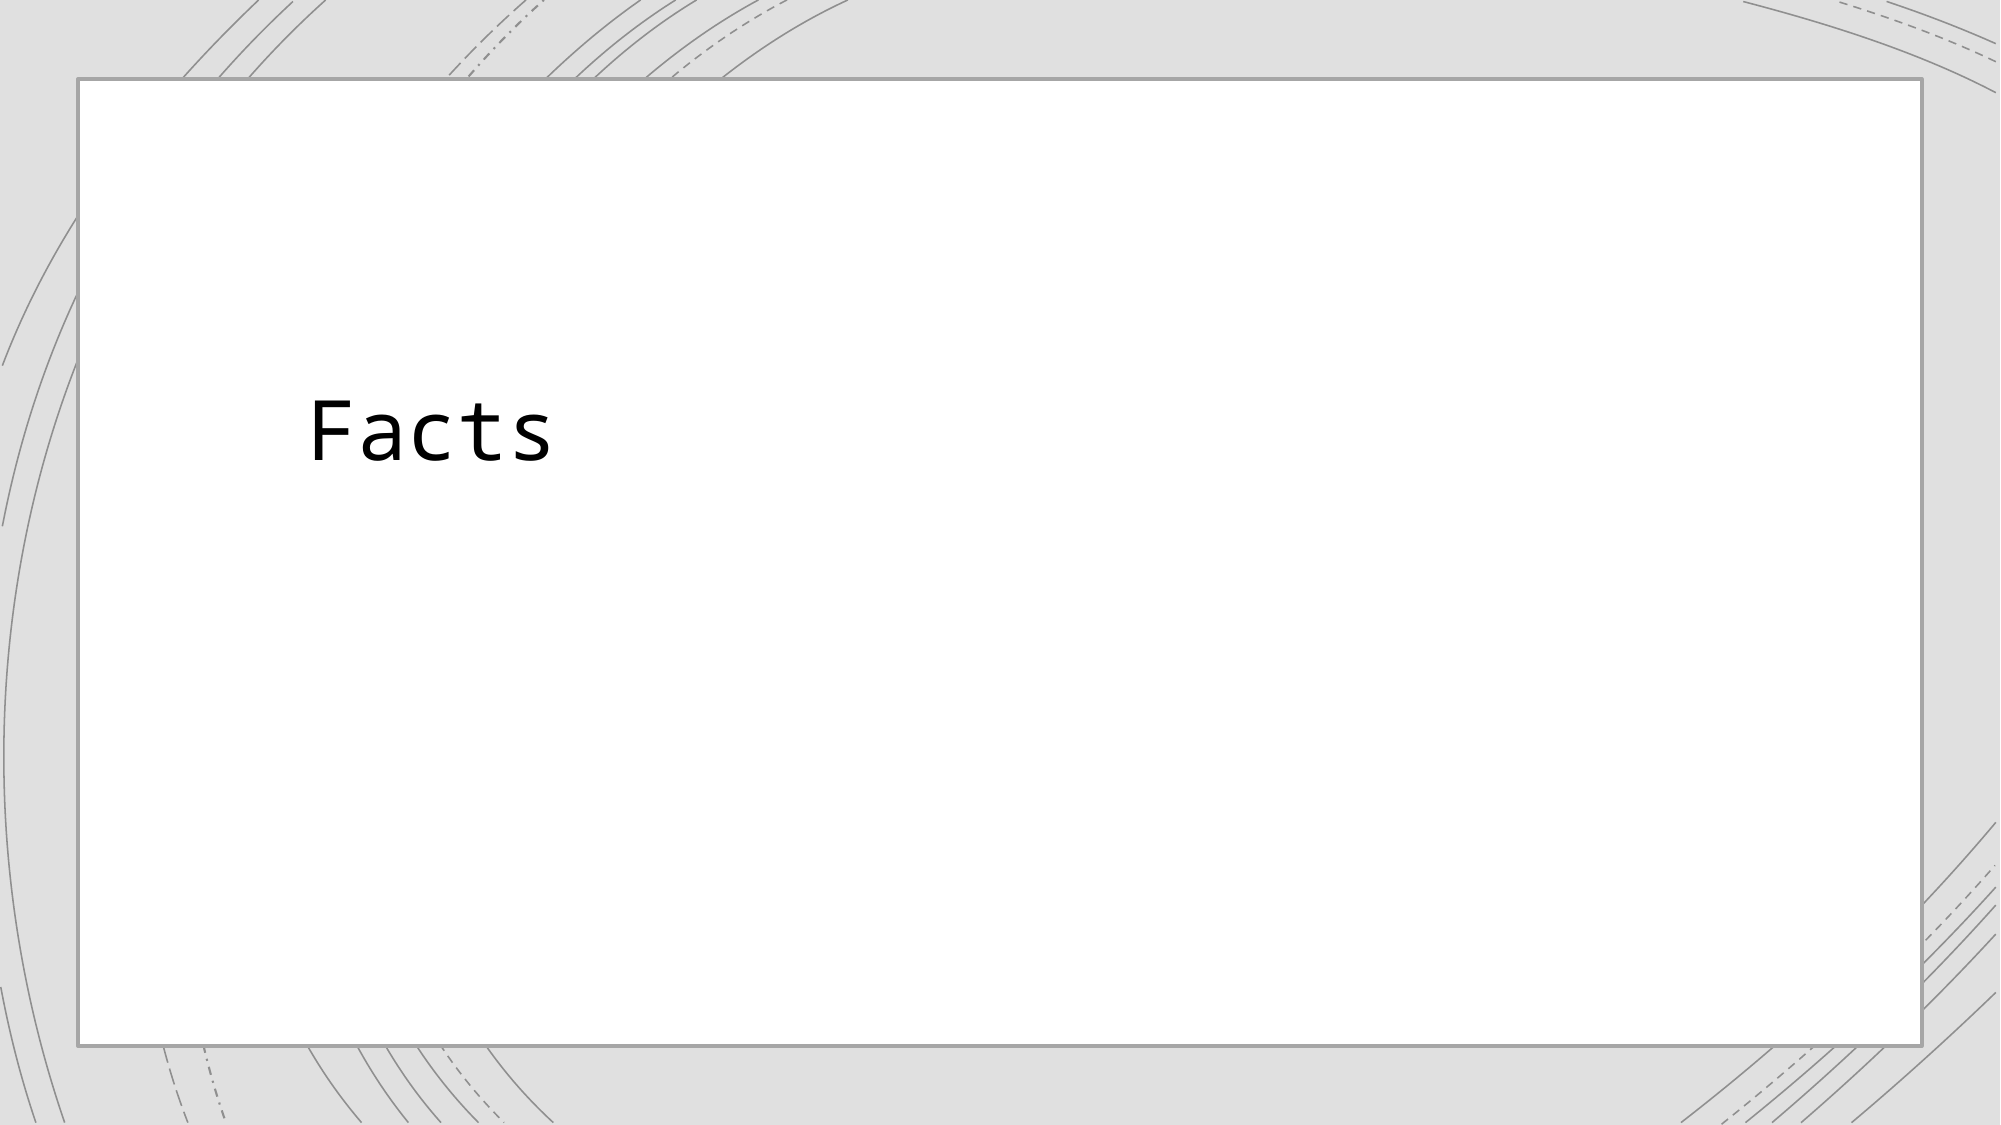

In the Senator's Hall of the Royal Castle, the Constitution was adopted on May 3, 1791.
In the castle chapel there is an urn with the heart of Tadeusz Kościuszko.
# Facts